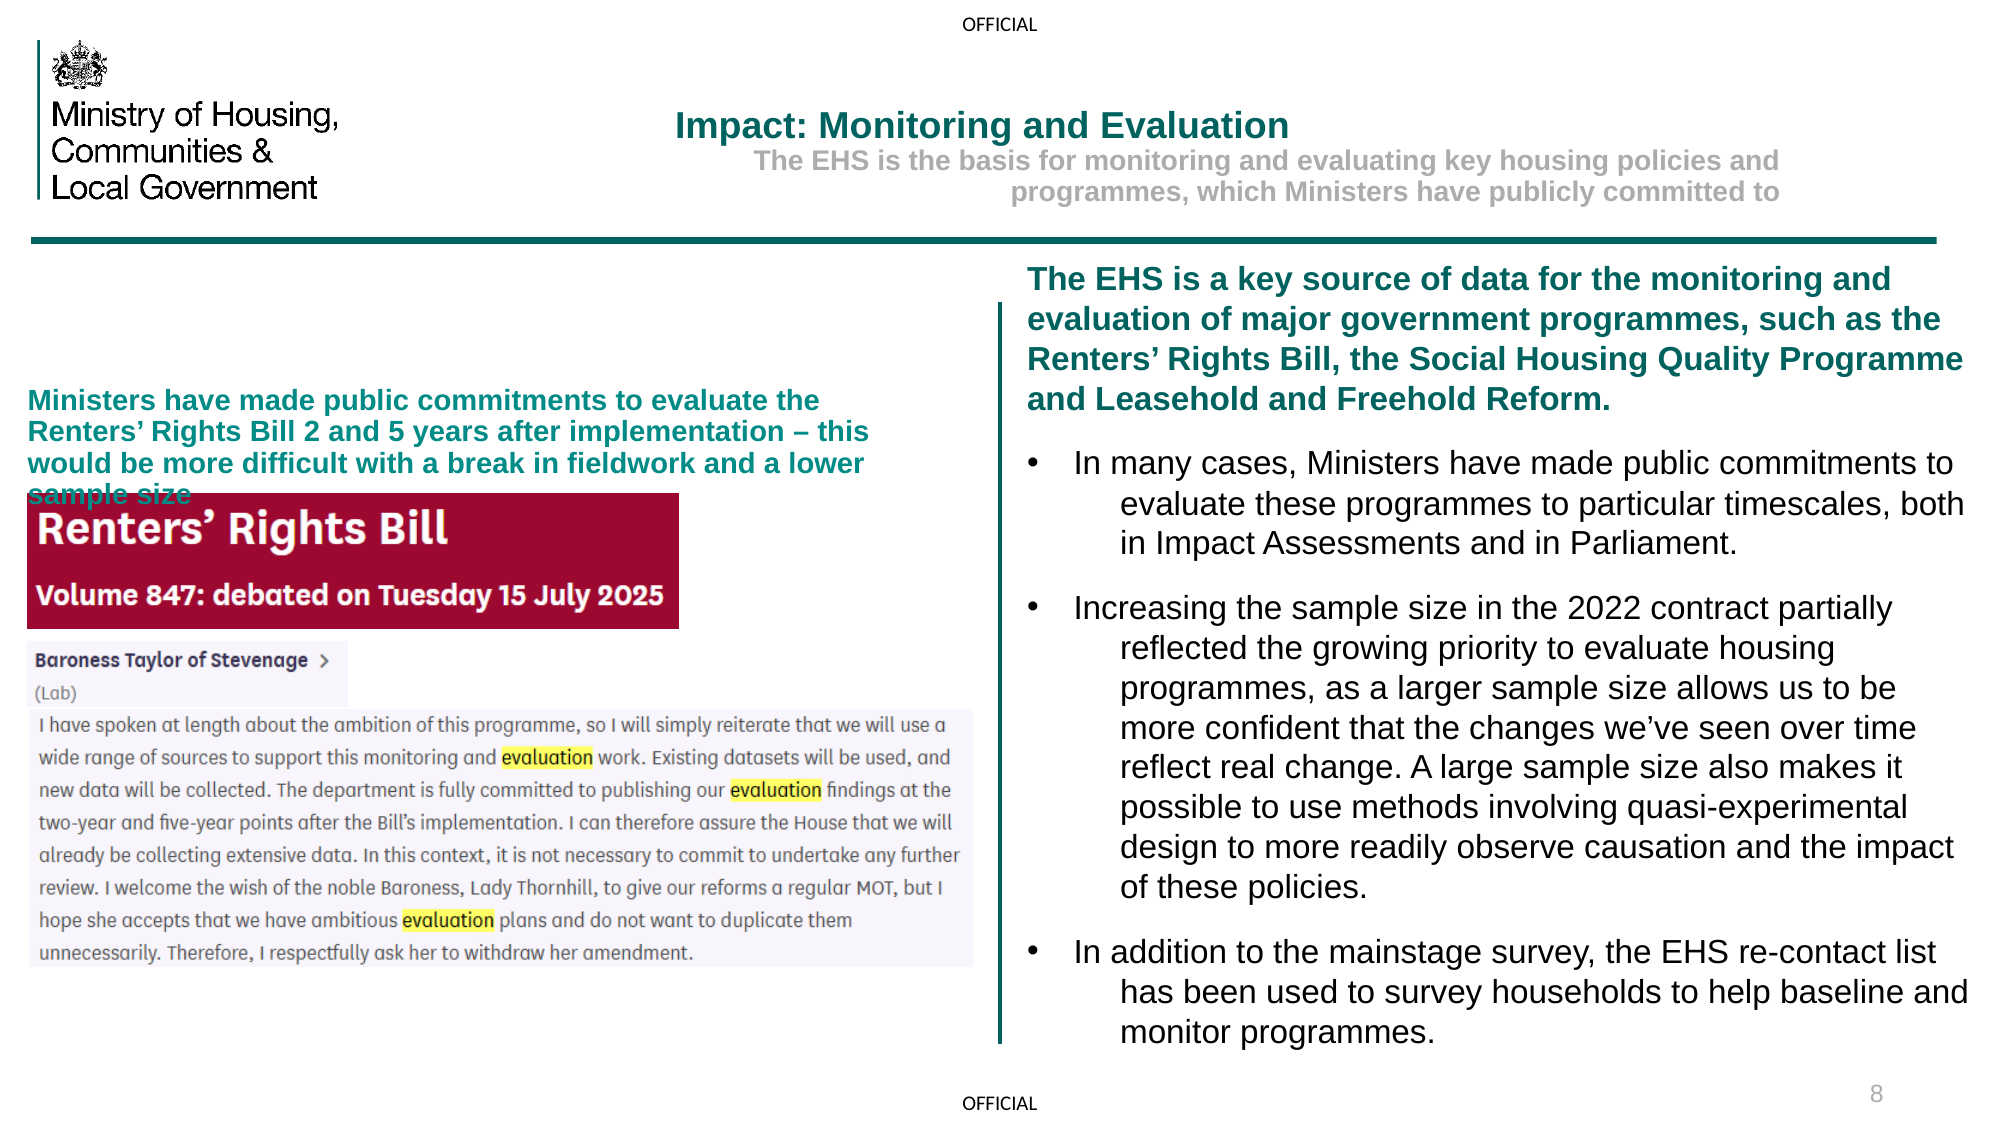

Impact: Monitoring and Evaluation
The EHS is the basis for monitoring and evaluating key housing policies and programmes, which Ministers have publicly committed to
# The EHS is a key source of data for the monitoring and evaluation of major government programmes, such as the Renters’ Rights Bill, the Social Housing Quality Programme and Leasehold and Freehold Reform.
In many cases, Ministers have made public commitments to evaluate these programmes to particular timescales, both in Impact Assessments and in Parliament.
Increasing the sample size in the 2022 contract partially reflected the growing priority to evaluate housing programmes, as a larger sample size allows us to be more confident that the changes we’ve seen over time reflect real change. A large sample size also makes it possible to use methods involving quasi-experimental design to more readily observe causation and the impact of these policies.
In addition to the mainstage survey, the EHS re-contact list has been used to survey households to help baseline and monitor programmes.
Ministers have made public commitments to evaluate the Renters’ Rights Bill 2 and 5 years after implementation – this would be more difficult with a break in fieldwork and a lower sample size